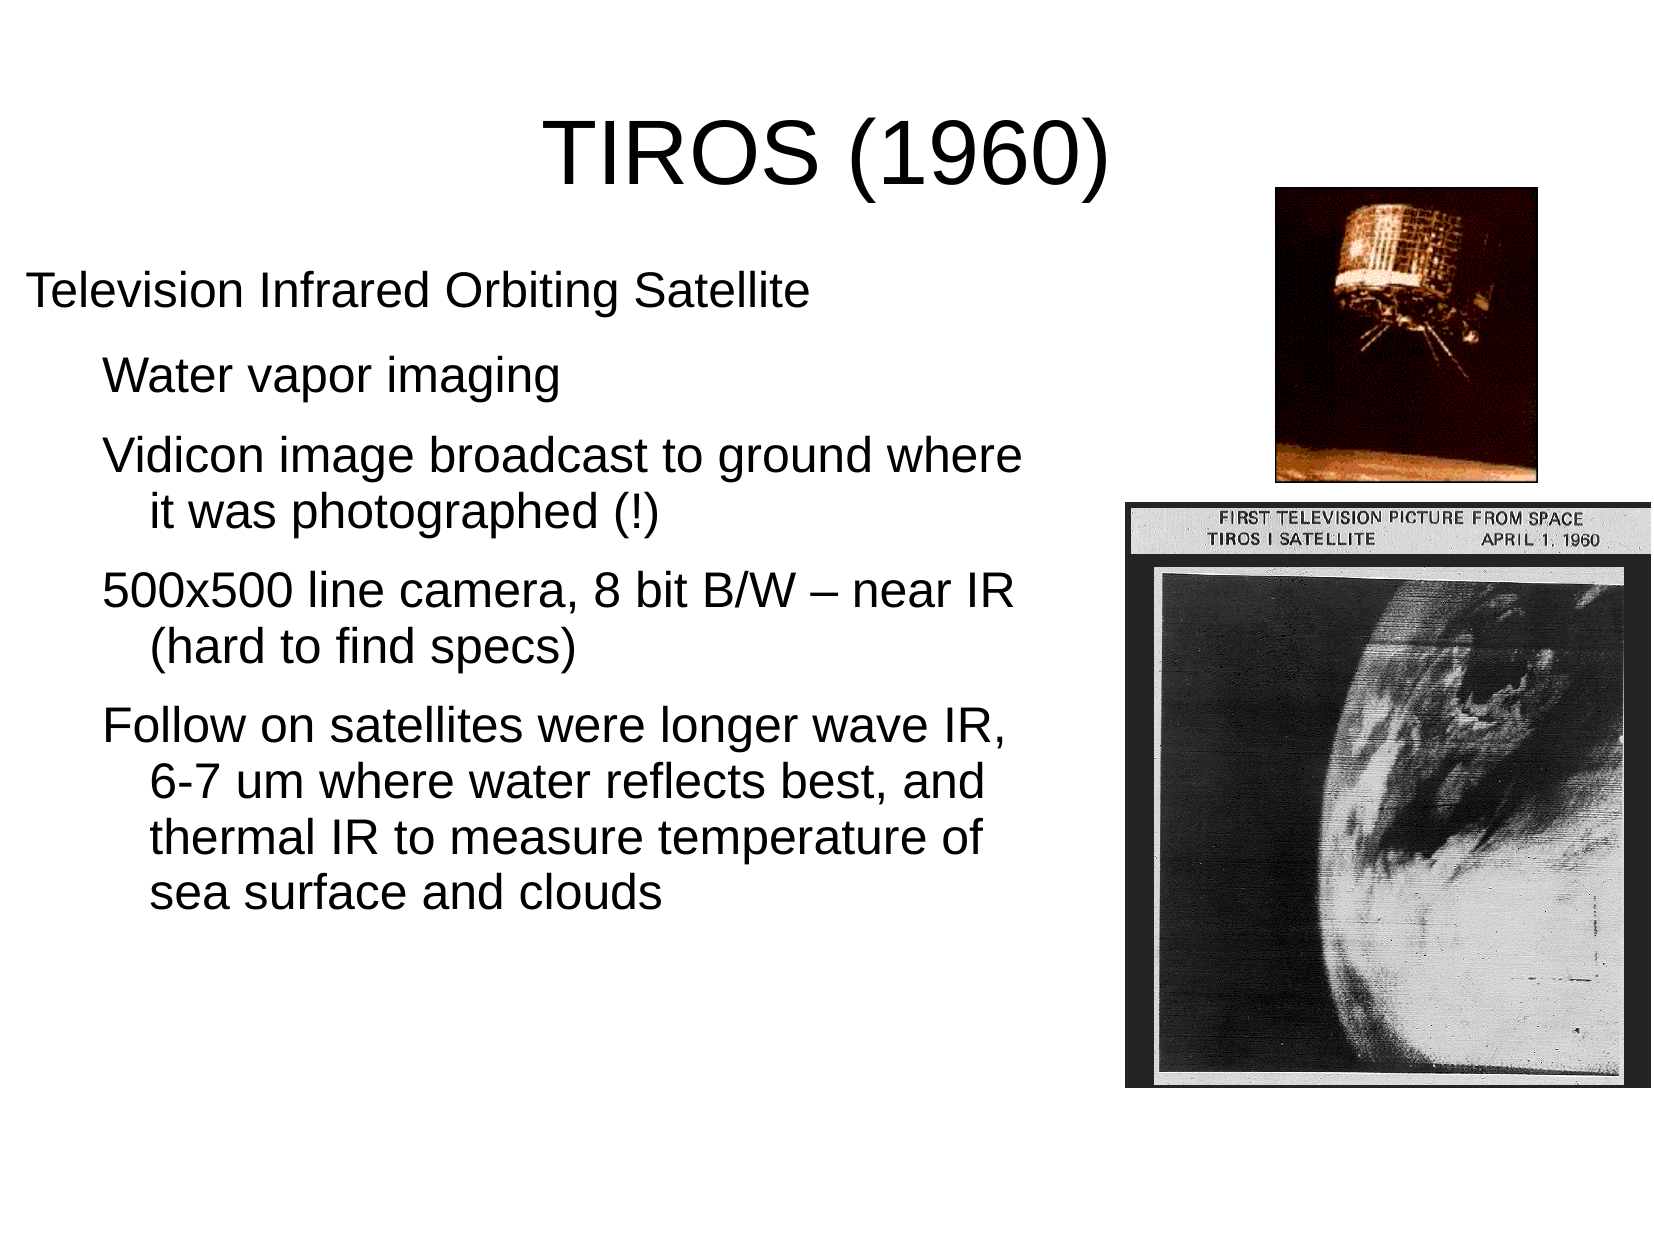

# TIROS (1960)
Television Infrared Orbiting Satellite
Water vapor imaging
Vidicon image broadcast to ground where it was photographed (!)
500x500 line camera, 8 bit B/W – near IR (hard to find specs)
Follow on satellites were longer wave IR, 6-7 um where water reflects best, and thermal IR to measure temperature of sea surface and clouds